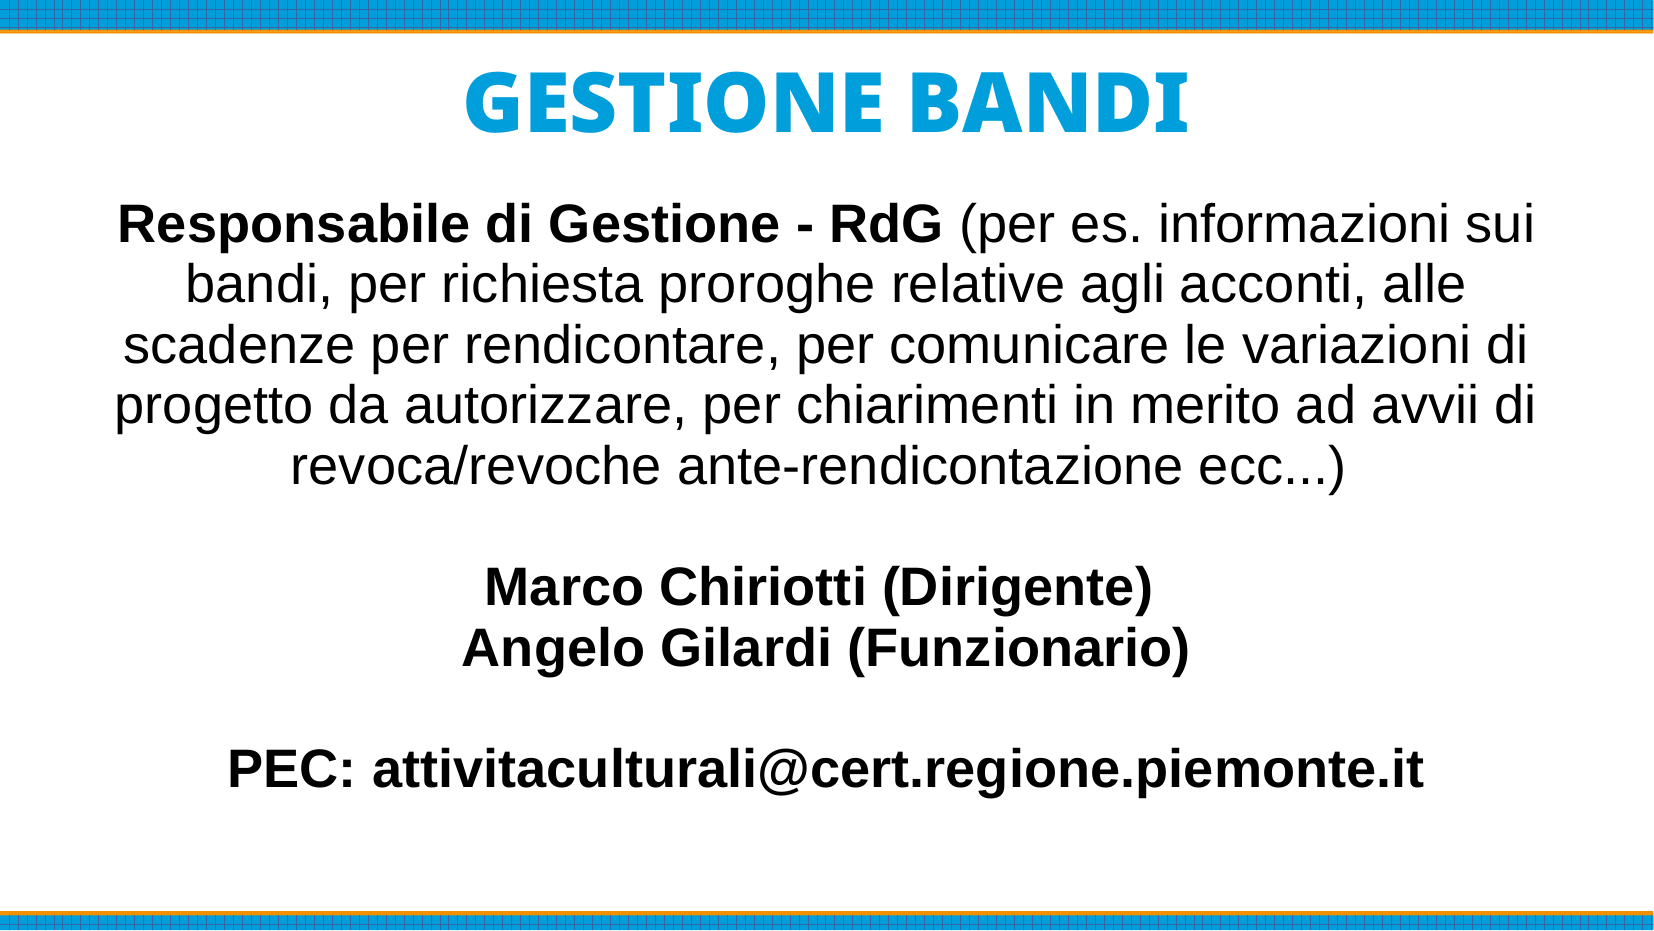

# GESTIONE BANDI
Responsabile di Gestione - RdG (per es. informazioni sui bandi, per richiesta proroghe relative agli acconti, alle scadenze per rendicontare, per comunicare le variazioni di progetto da autorizzare, per chiarimenti in merito ad avvii di revoca/revoche ante-rendicontazione ecc...)
Marco Chiriotti (Dirigente)
Angelo Gilardi (Funzionario)
 PEC: attivitaculturali@cert.regione.piemonte.it